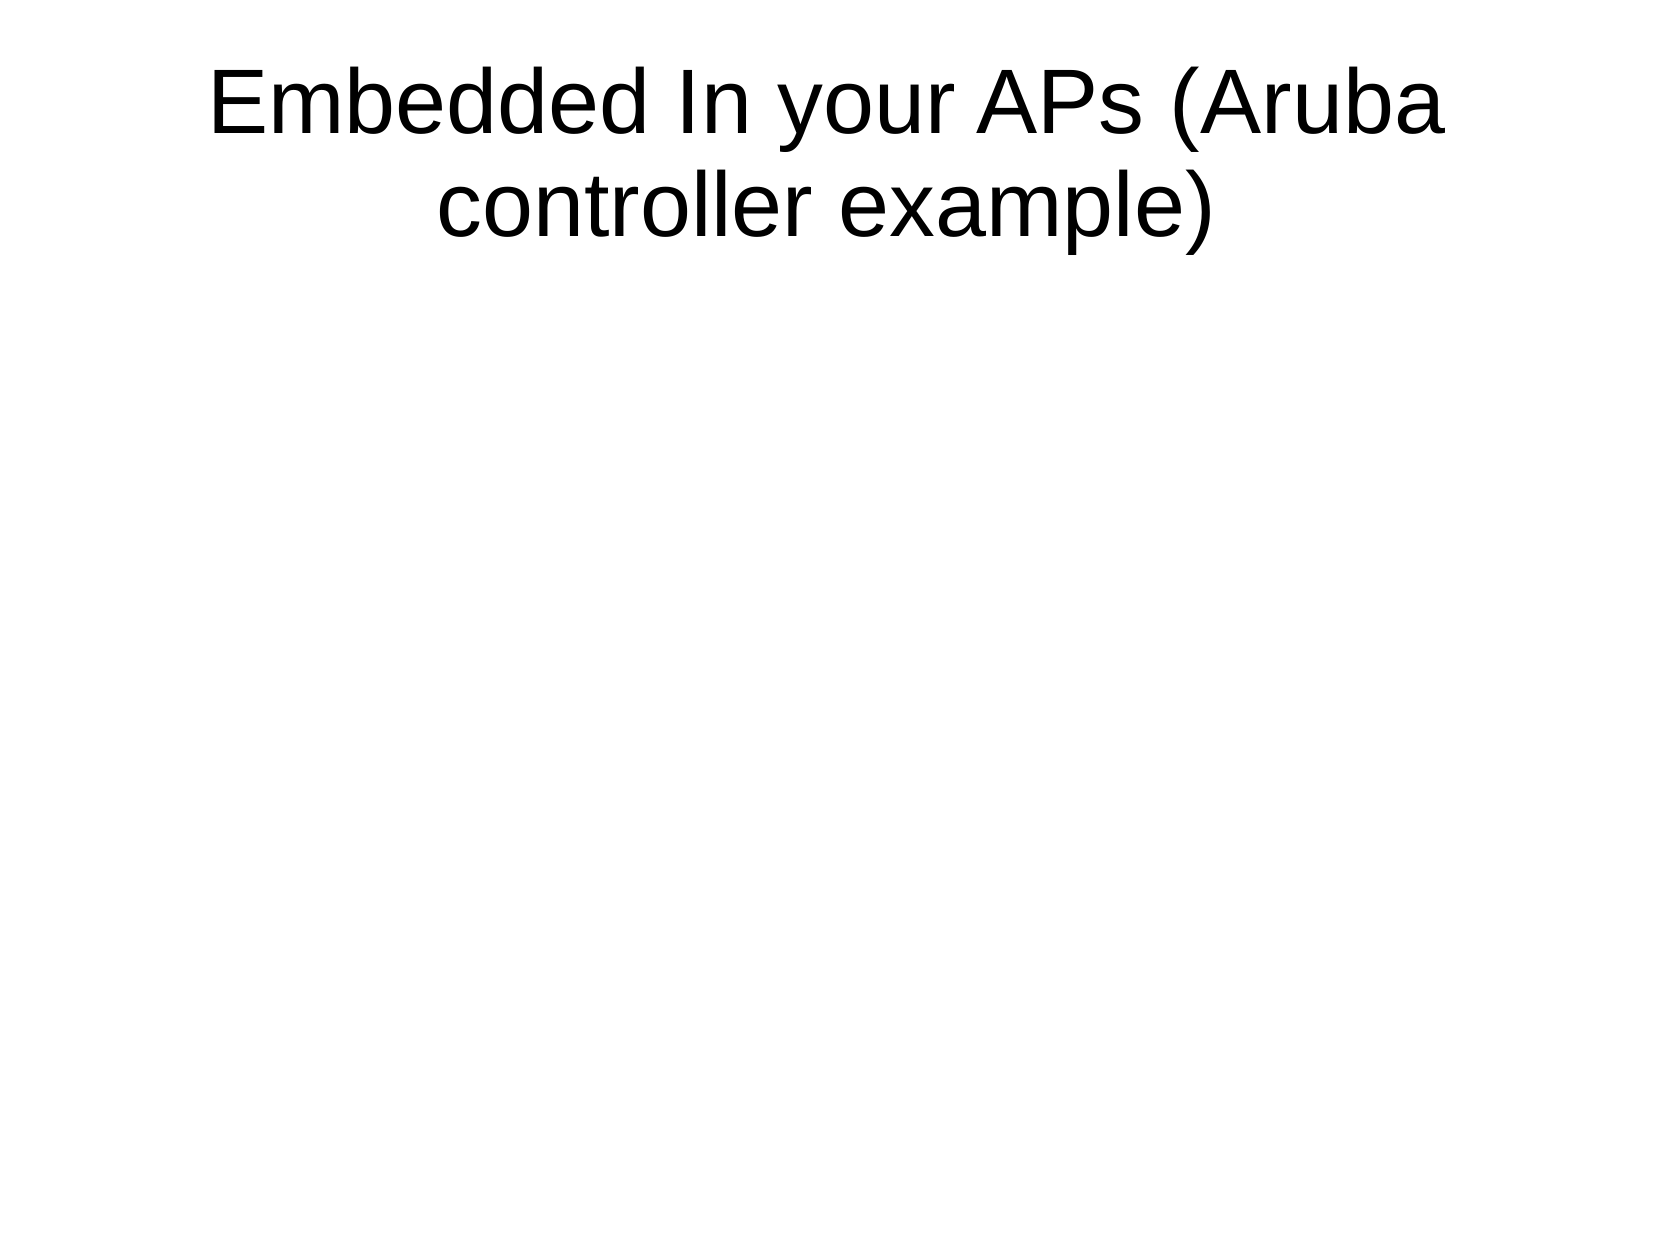

# Embedded In your APs (Aruba controller example)